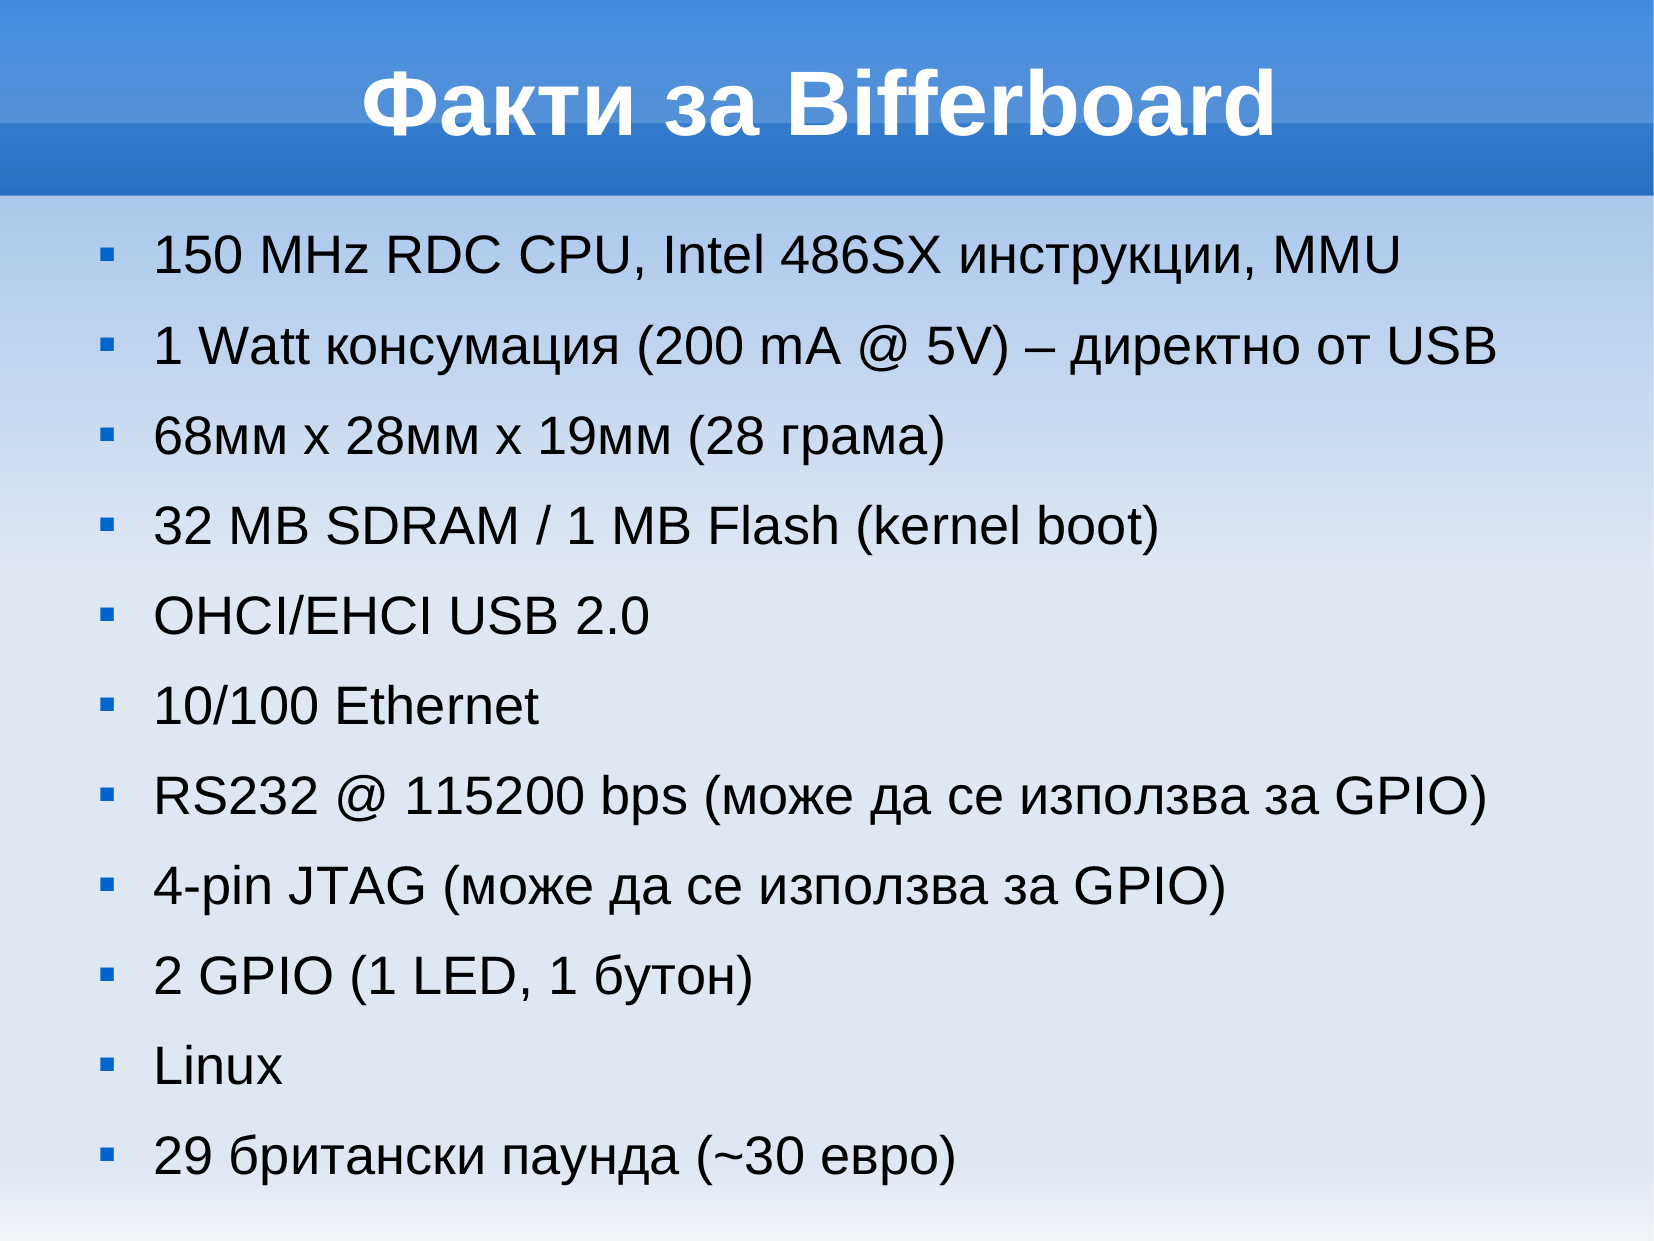

# Факти за Bifferboard
150 MHz RDC CPU, Intel 486SX инструкции, MMU
1 Watt консумация (200 mA @ 5V) – директно от USB
68мм x 28мм x 19мм (28 грама)
32 MB SDRAM / 1 MB Flash (kernel boot)
OHCI/EHCI USB 2.0
10/100 Ethernet
RS232 @ 115200 bps (може да се използва за GPIO)
4-pin JTAG (може да се използва за GPIO)
2 GPIO (1 LED, 1 бутон)
Linux
29 британски паунда (~30 евро)